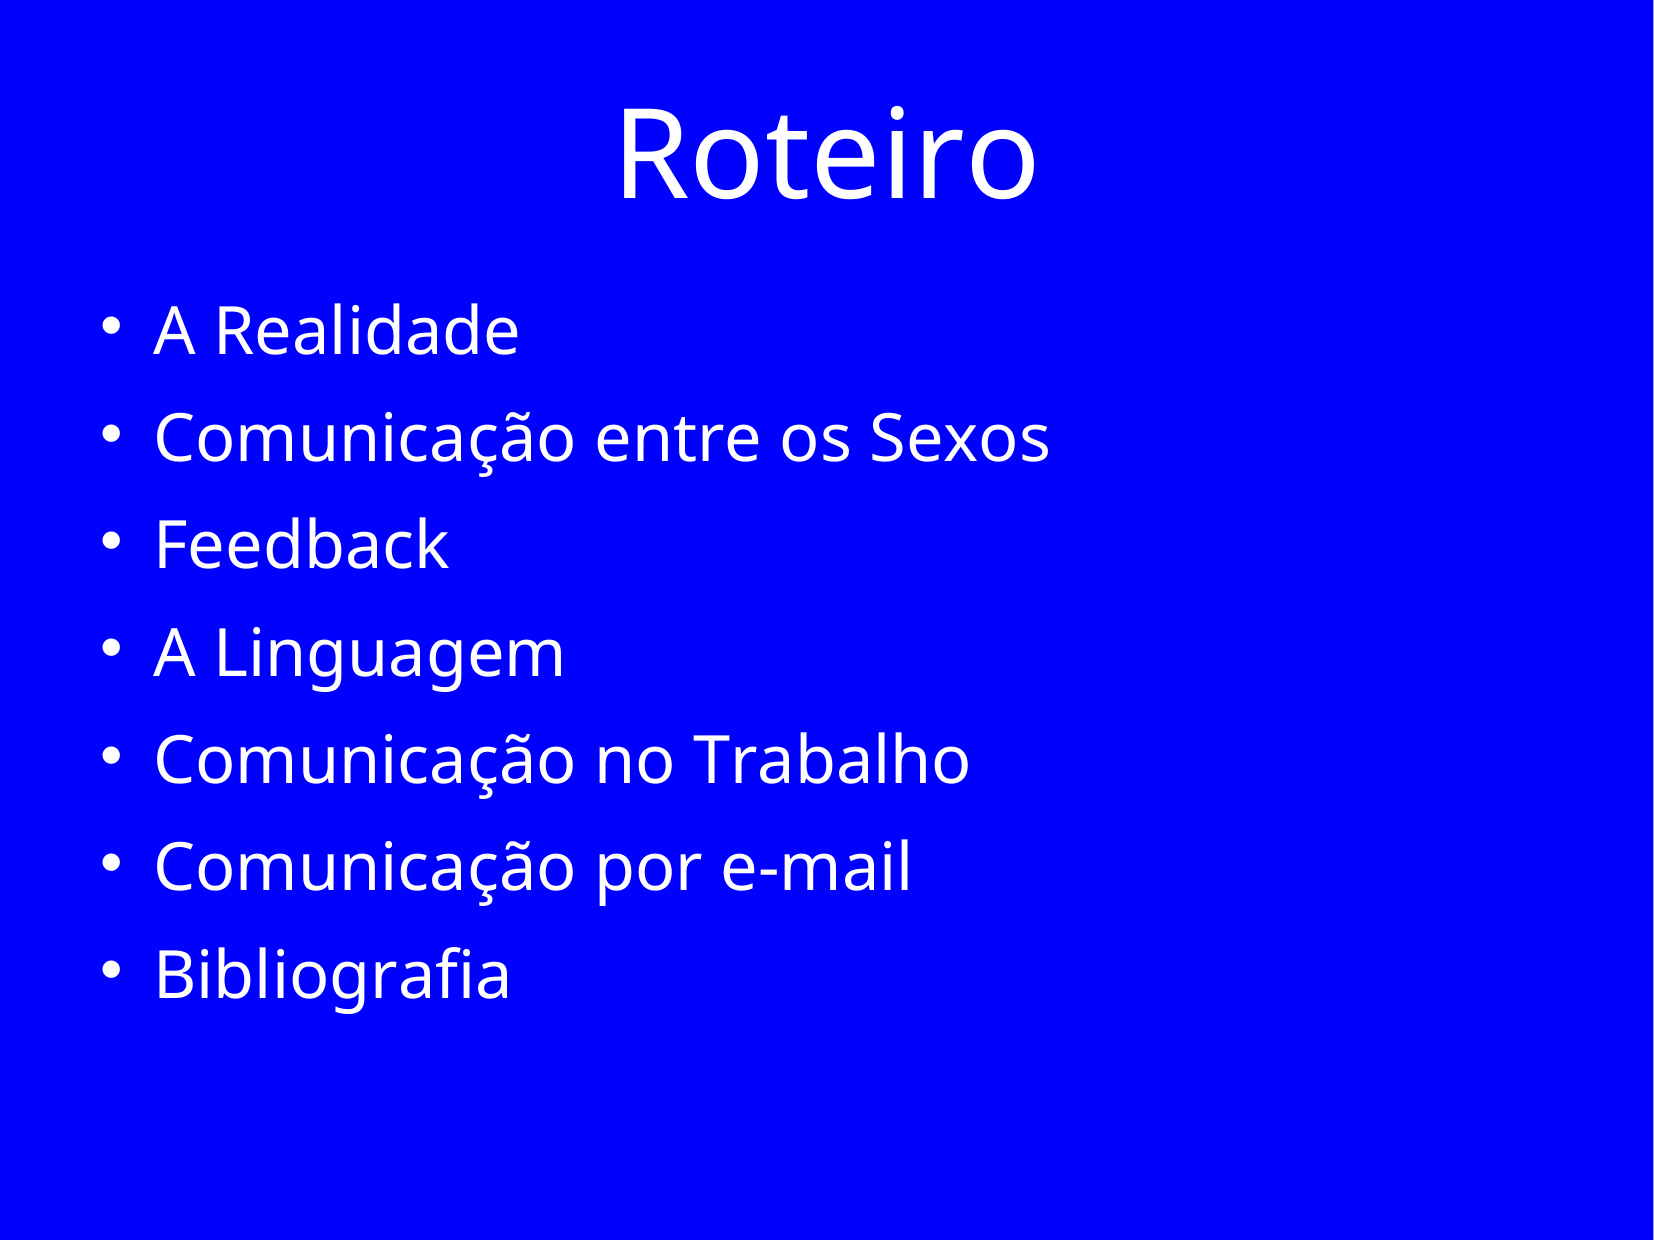

# Roteiro
A Realidade
Comunicação entre os Sexos
Feedback
A Linguagem
Comunicação no Trabalho
Comunicação por e-mail
Bibliografia